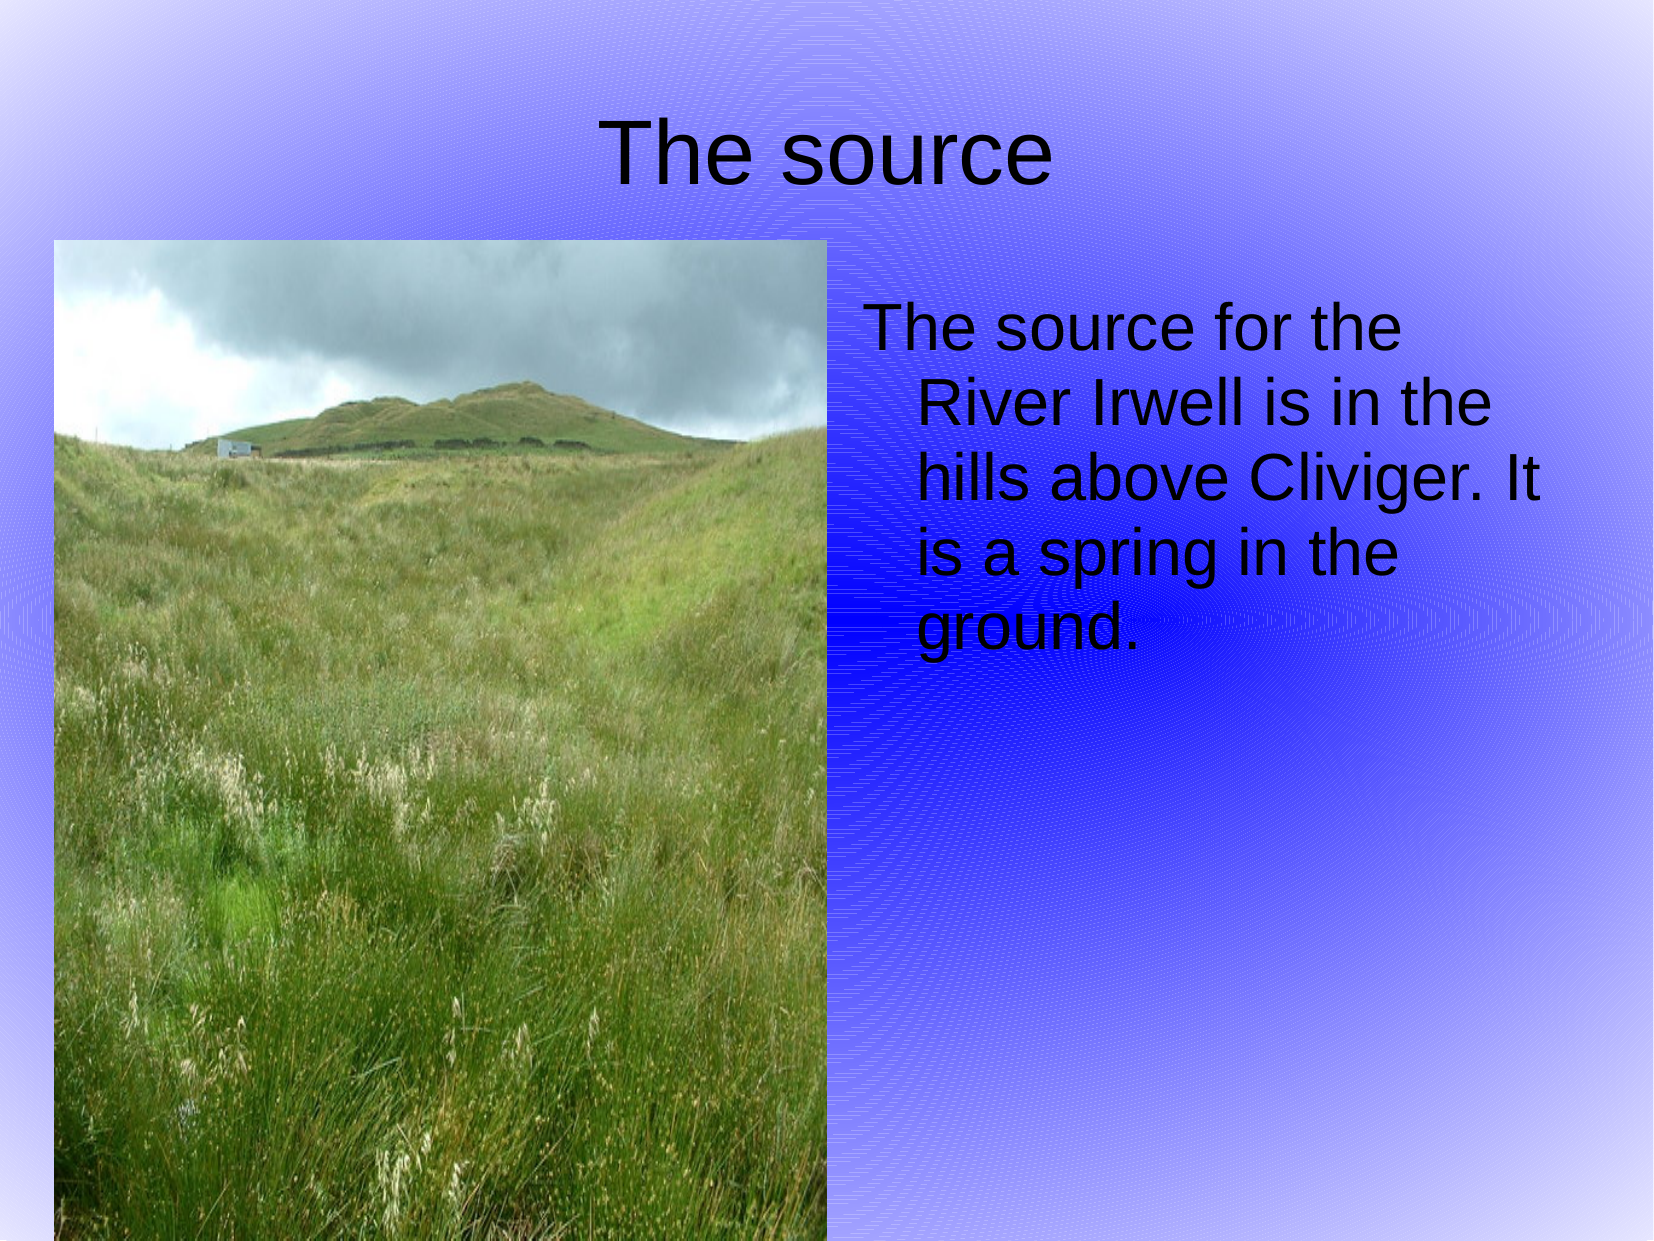

# The source
The source for the River Irwell is in the hills above Cliviger. It is a spring in the ground.